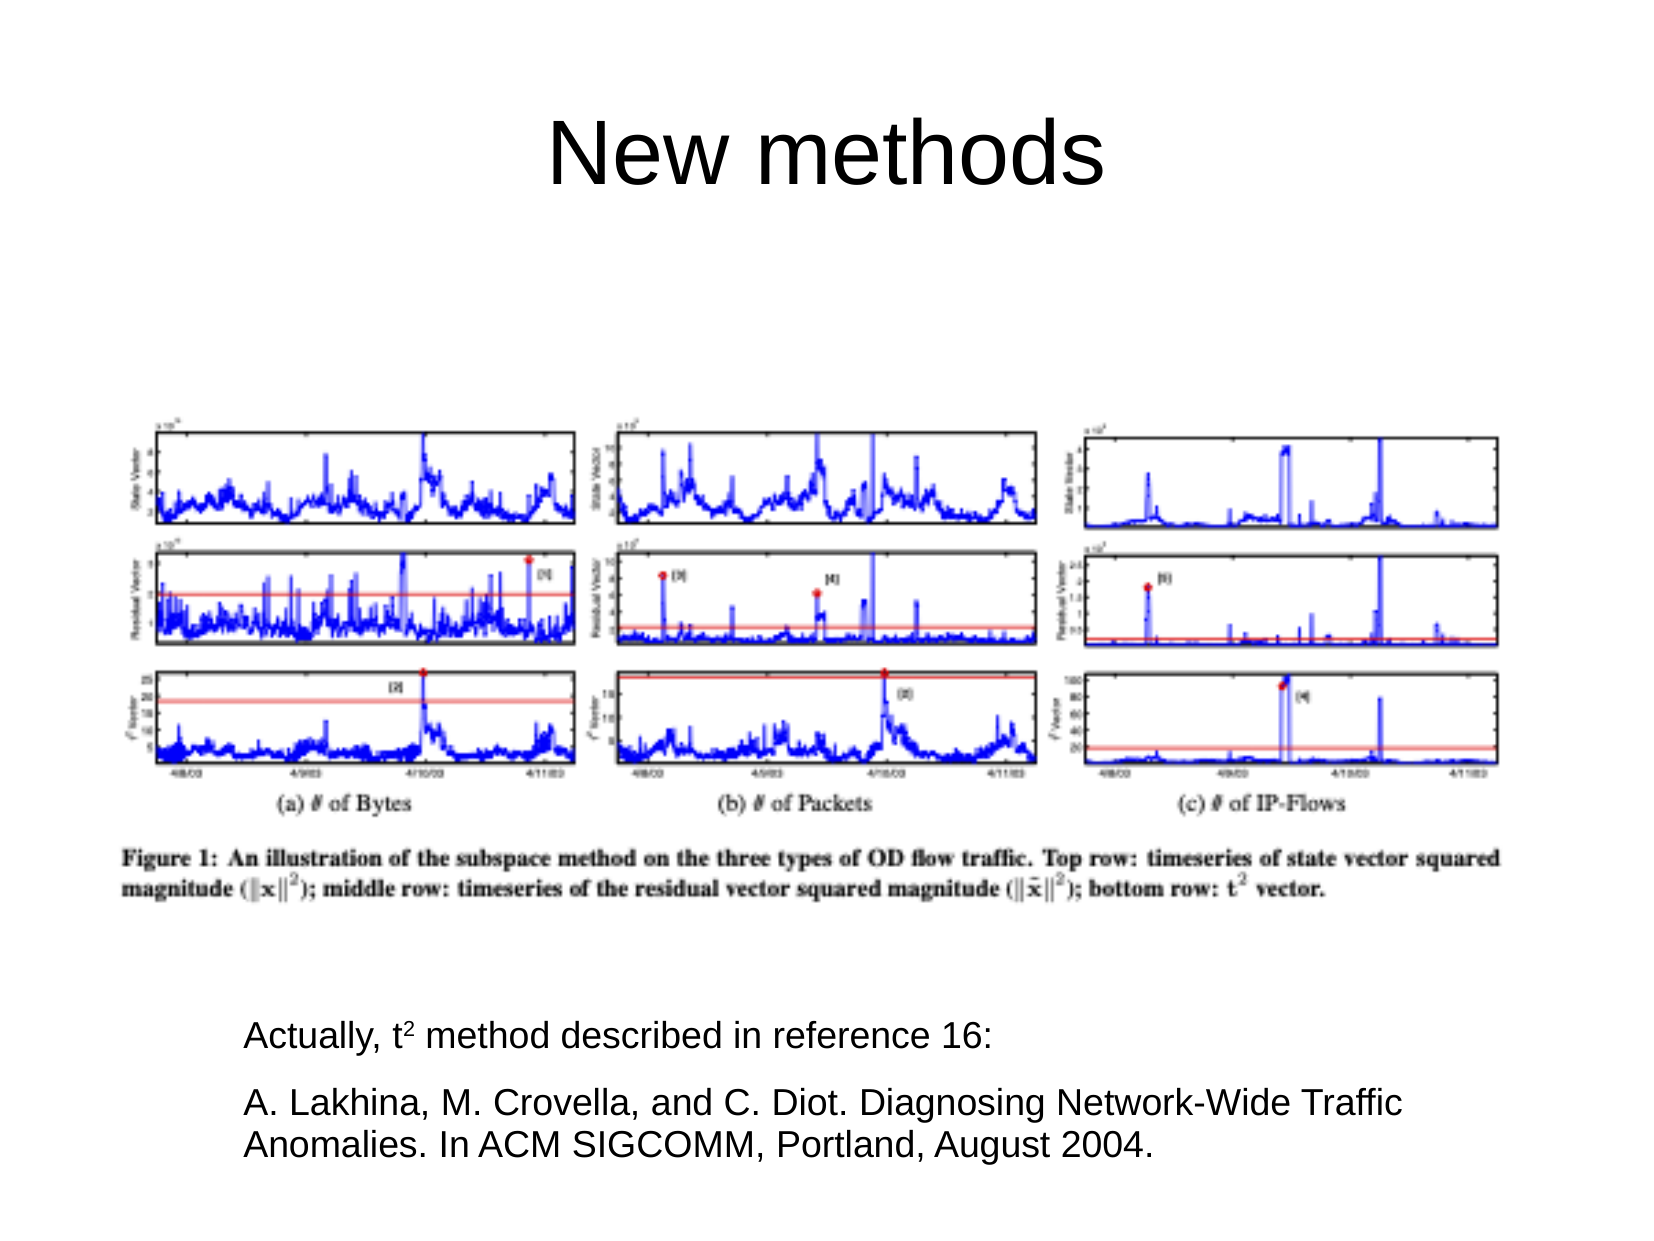

# New methods
Actually, t2 method described in reference 16:
A. Lakhina, M. Crovella, and C. Diot. Diagnosing Network-Wide Traffic Anomalies. In ACM SIGCOMM, Portland, August 2004.